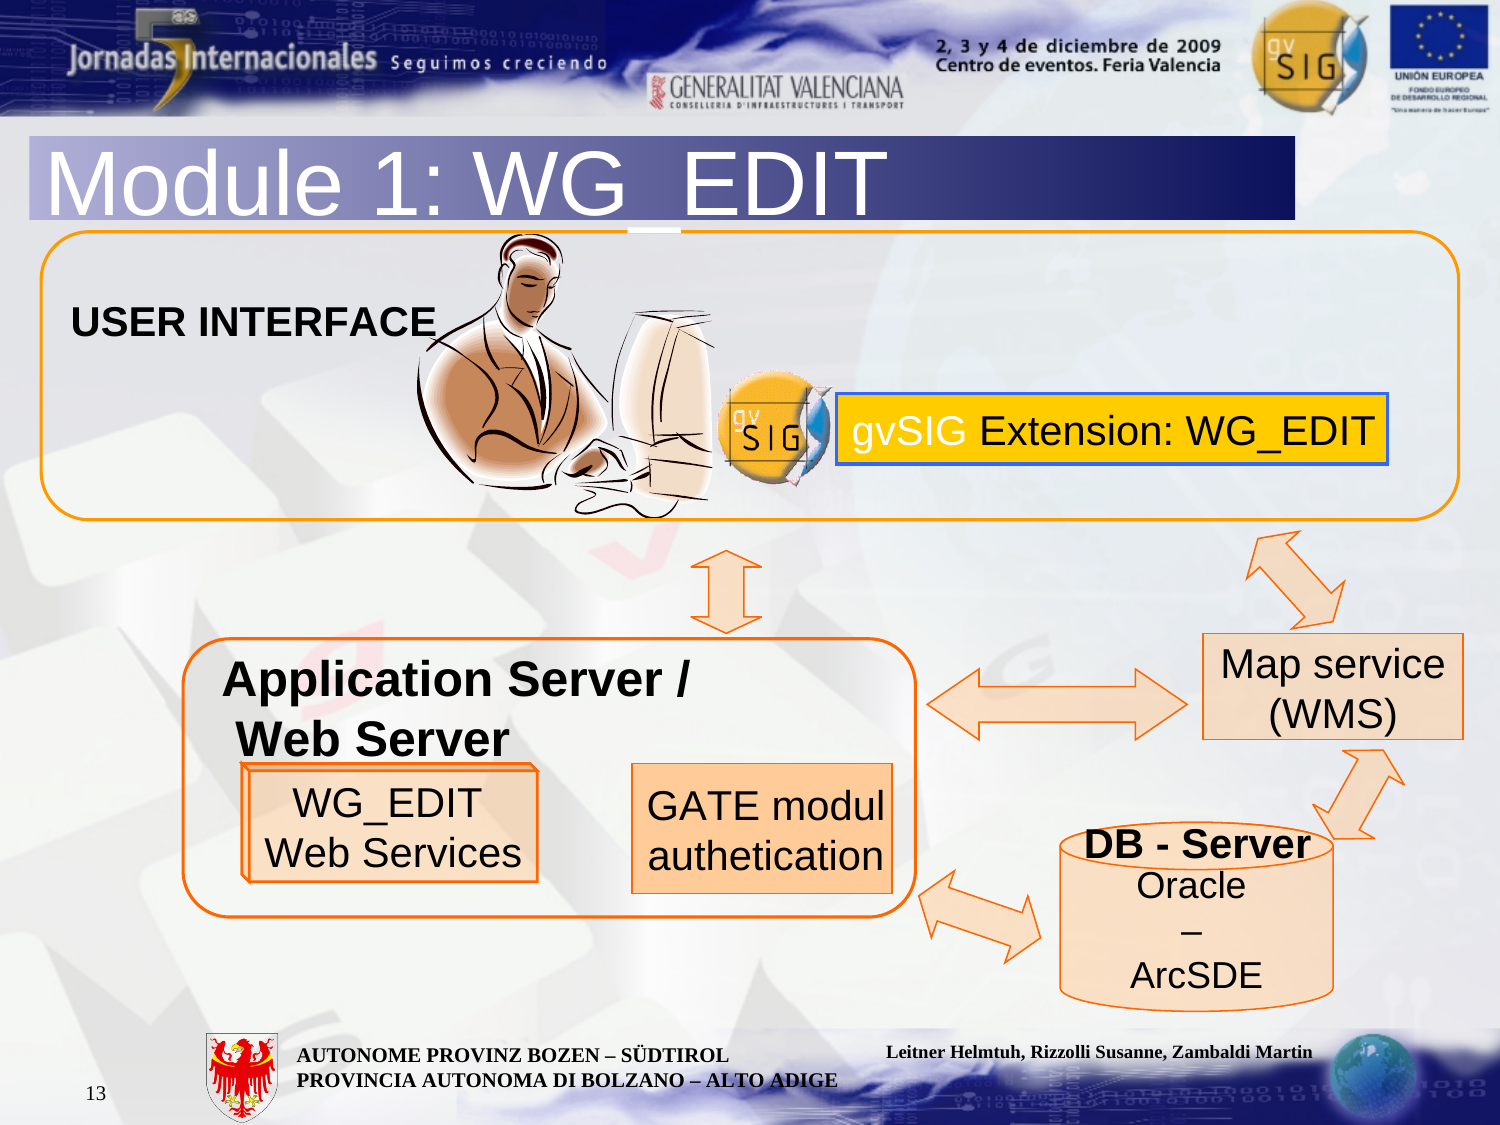

Module 1: WG_EDIT
USER INTERFACE
gvSIG Extension: WG_EDIT
Map service
(WMS)
Application Server /
 Web Server
WG_EDIT
Web Services
GATE modul
authetication
DB - Server
Oracle
–
ArcSDE